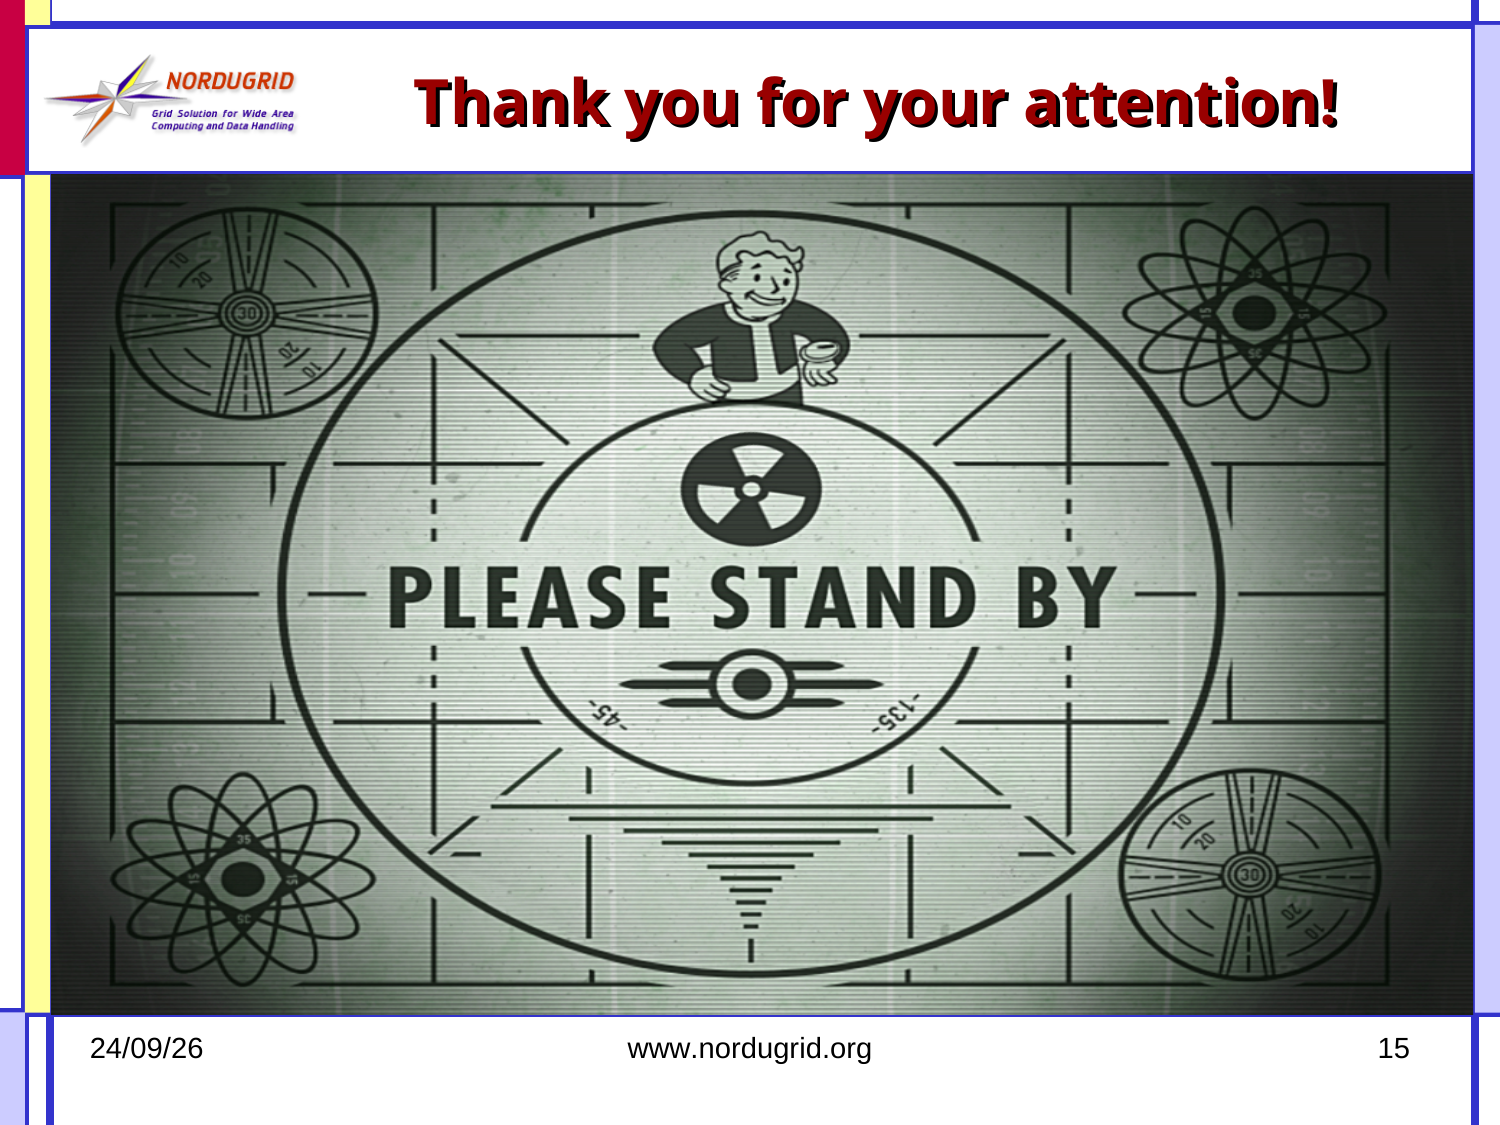

# Thank you for your attention!
www.nordugrid.org
15